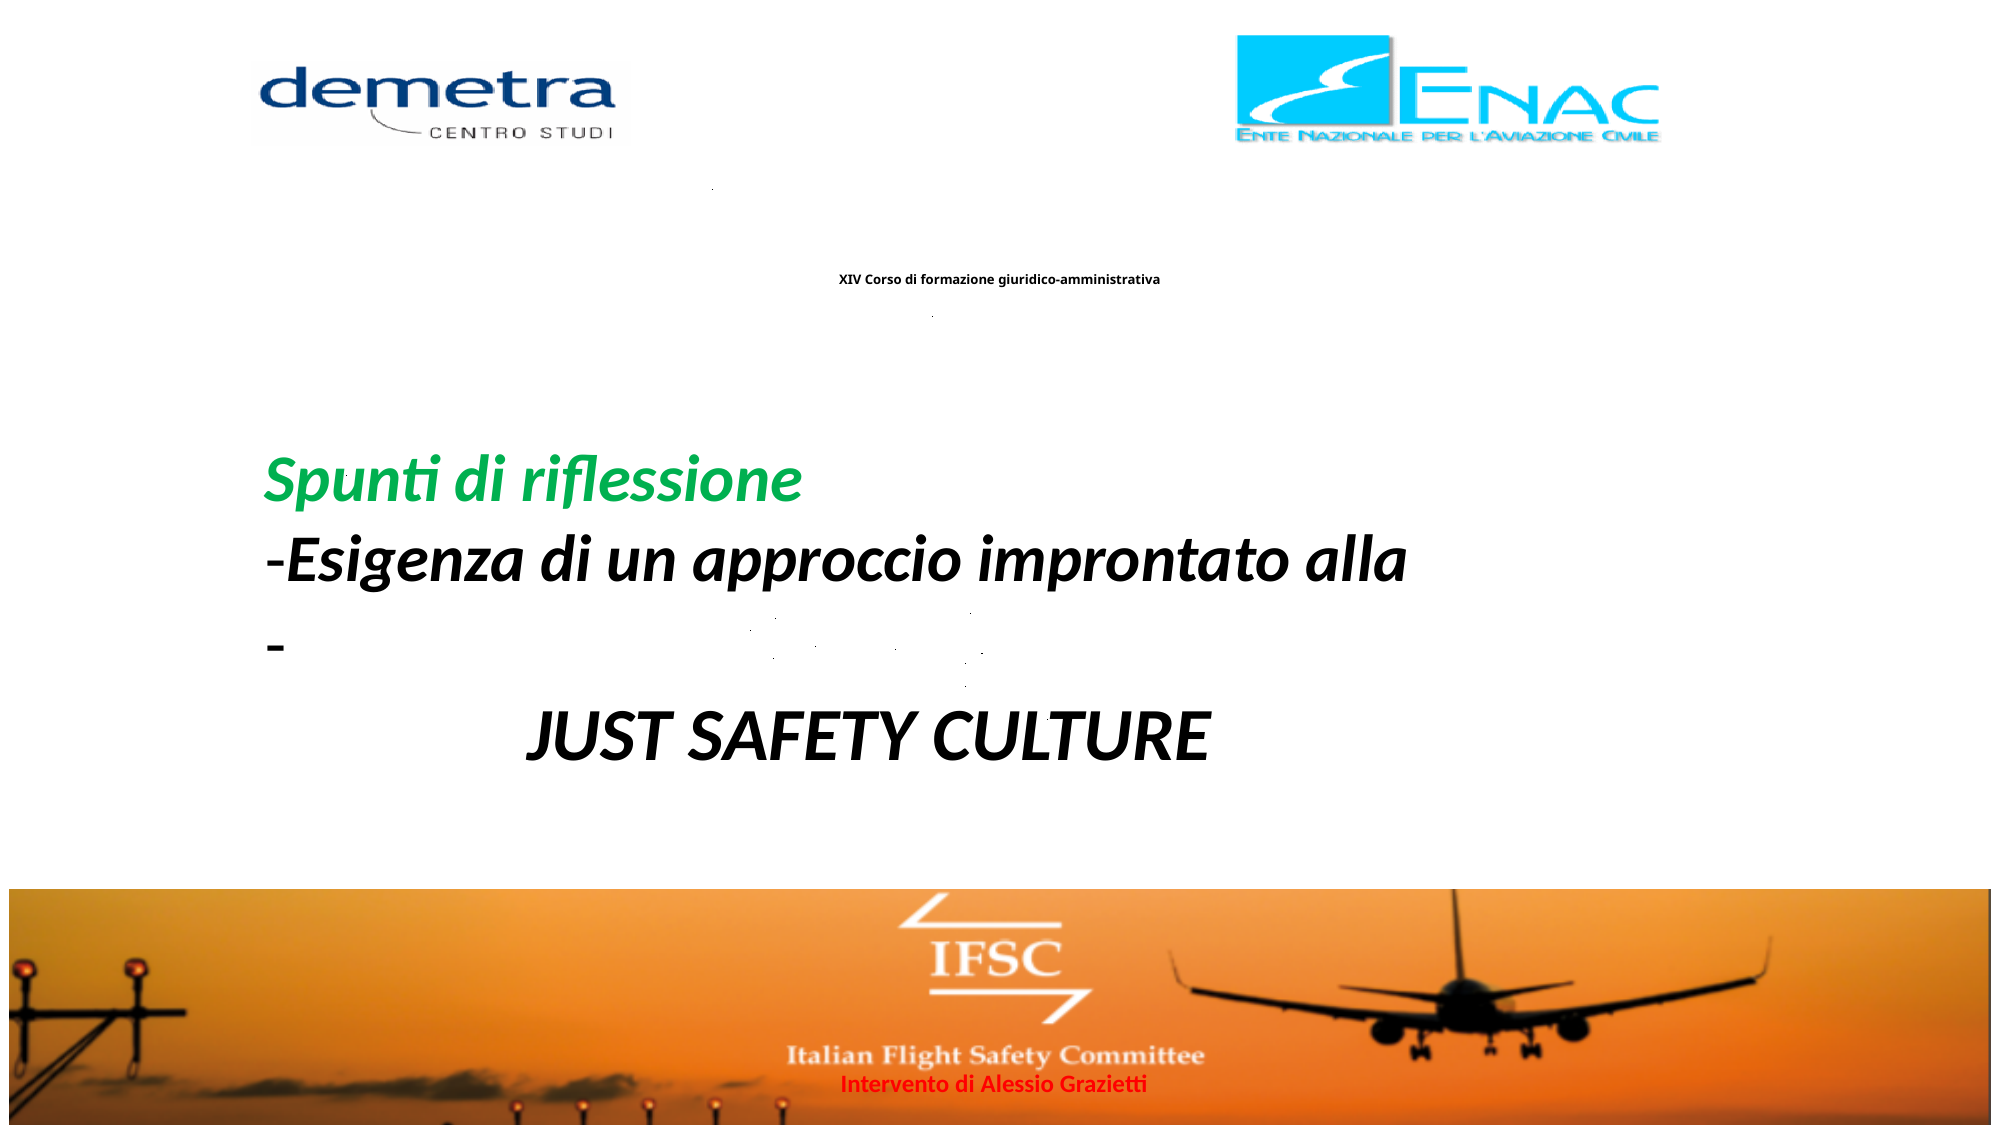

# XIV Corso di formazione giuridico-amministrativa
Spunti di riflessione
Esigenza di un approccio improntato alla
	 JUST SAFETY CULTURE
Intervento di Alessio Grazietti